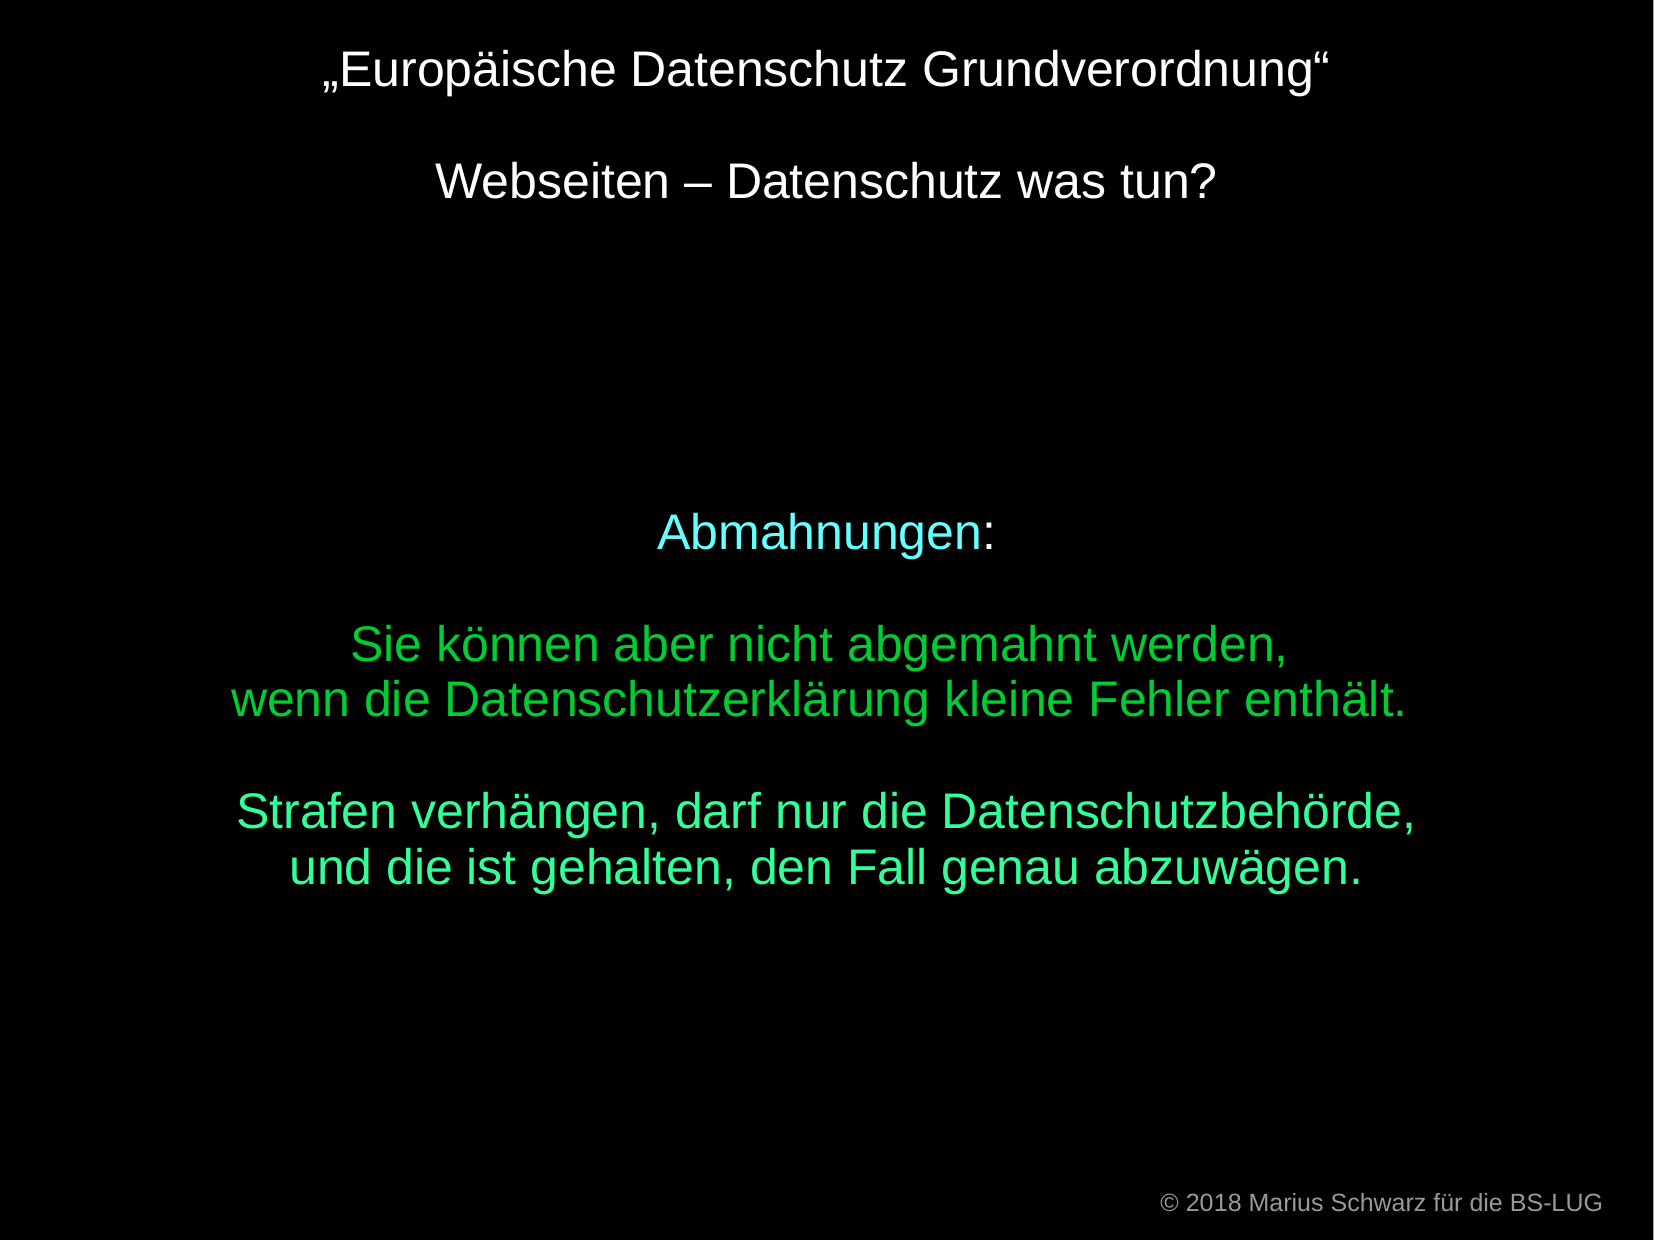

# „Europäische Datenschutz Grundverordnung“ Webseiten – Datenschutz was tun?
Abmahnungen:
Sie können aber nicht abgemahnt werden,
wenn die Datenschutzerklärung kleine Fehler enthält.
Strafen verhängen, darf nur die Datenschutzbehörde,
und die ist gehalten, den Fall genau abzuwägen.
© 2018 Marius Schwarz für die BS-LUG